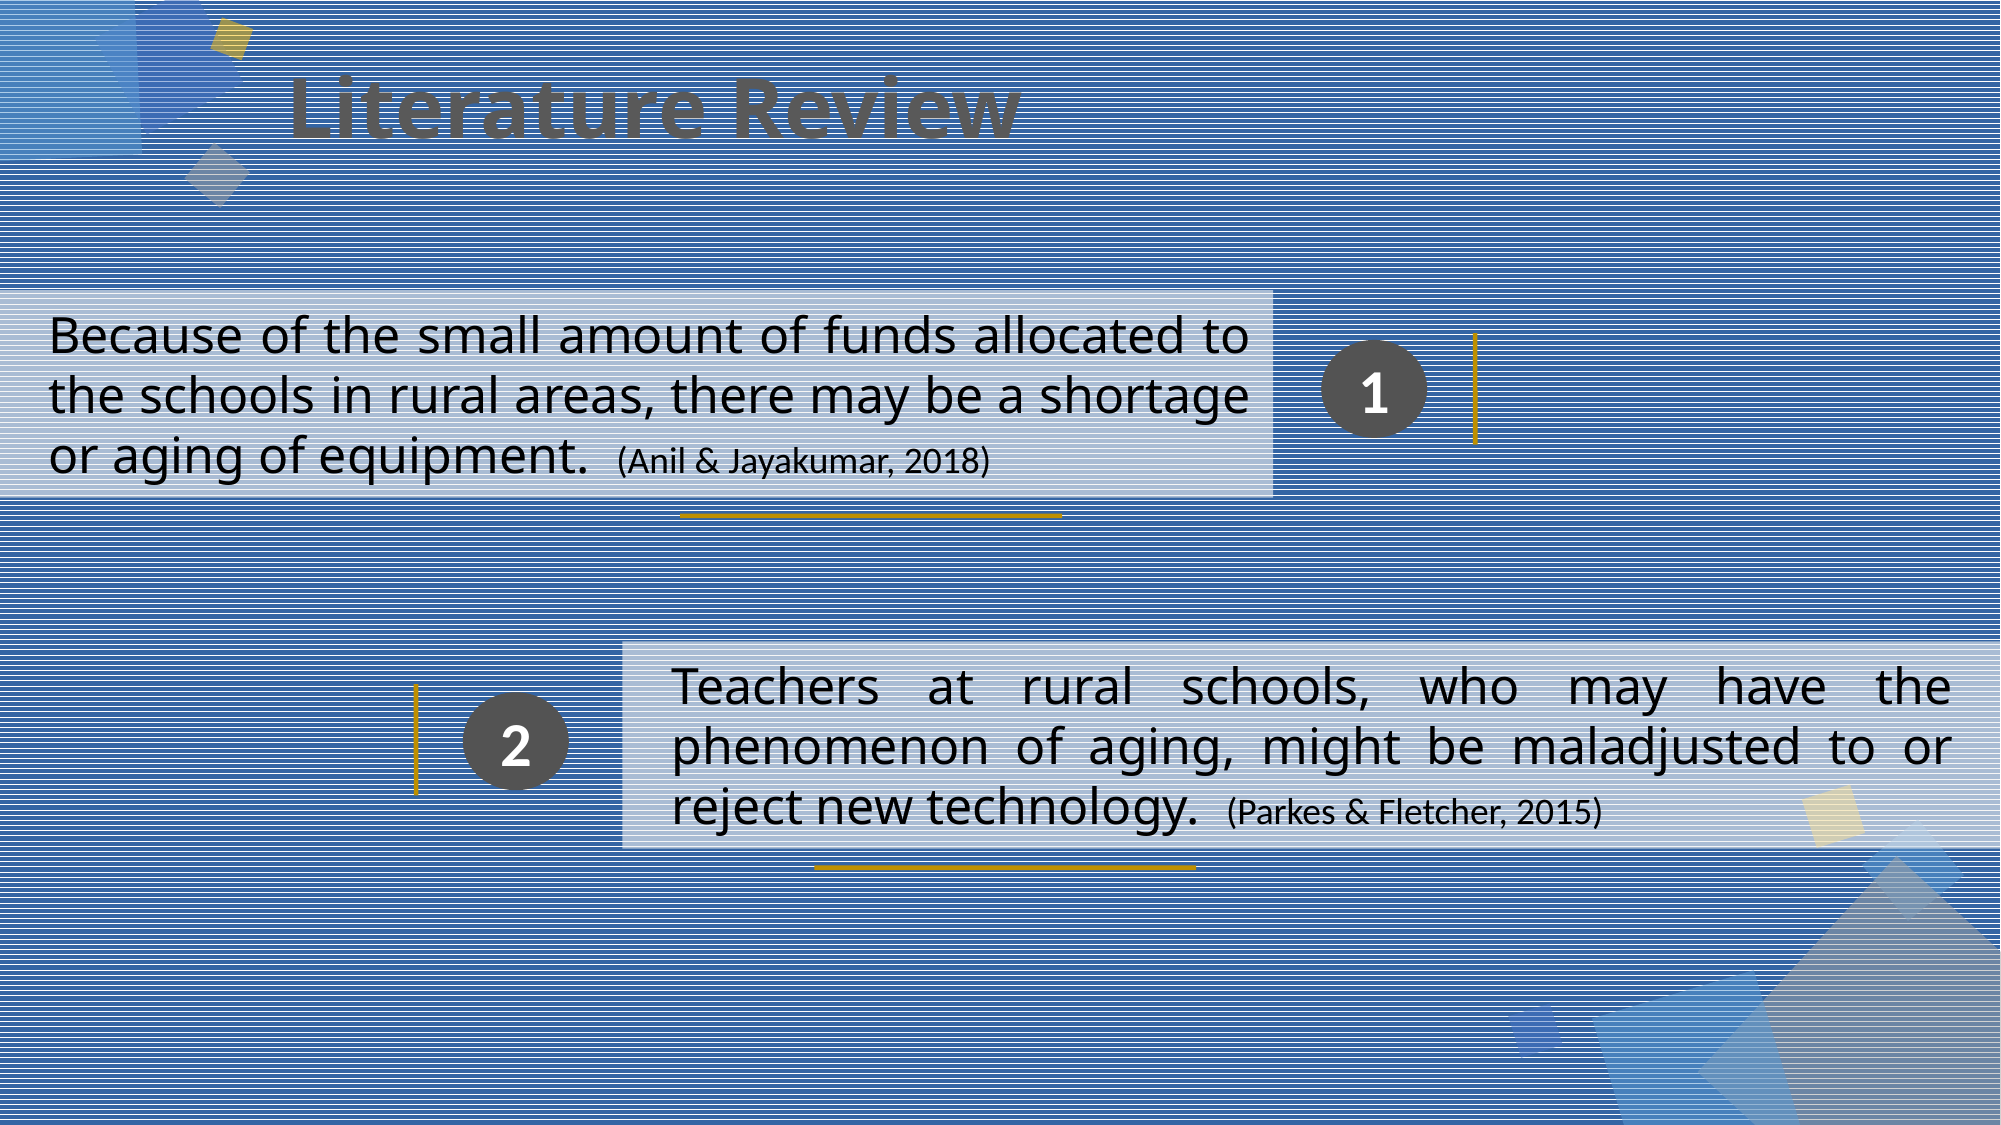

# Literature Review
Because of the small amount of funds allocated to the schools in rural areas, there may be a shortage or aging of equipment. (Anil & Jayakumar, 2018)
1
Teachers at rural schools, who may have the phenomenon of aging, might be maladjusted to or reject new technology. (Parkes & Fletcher, 2015)
2